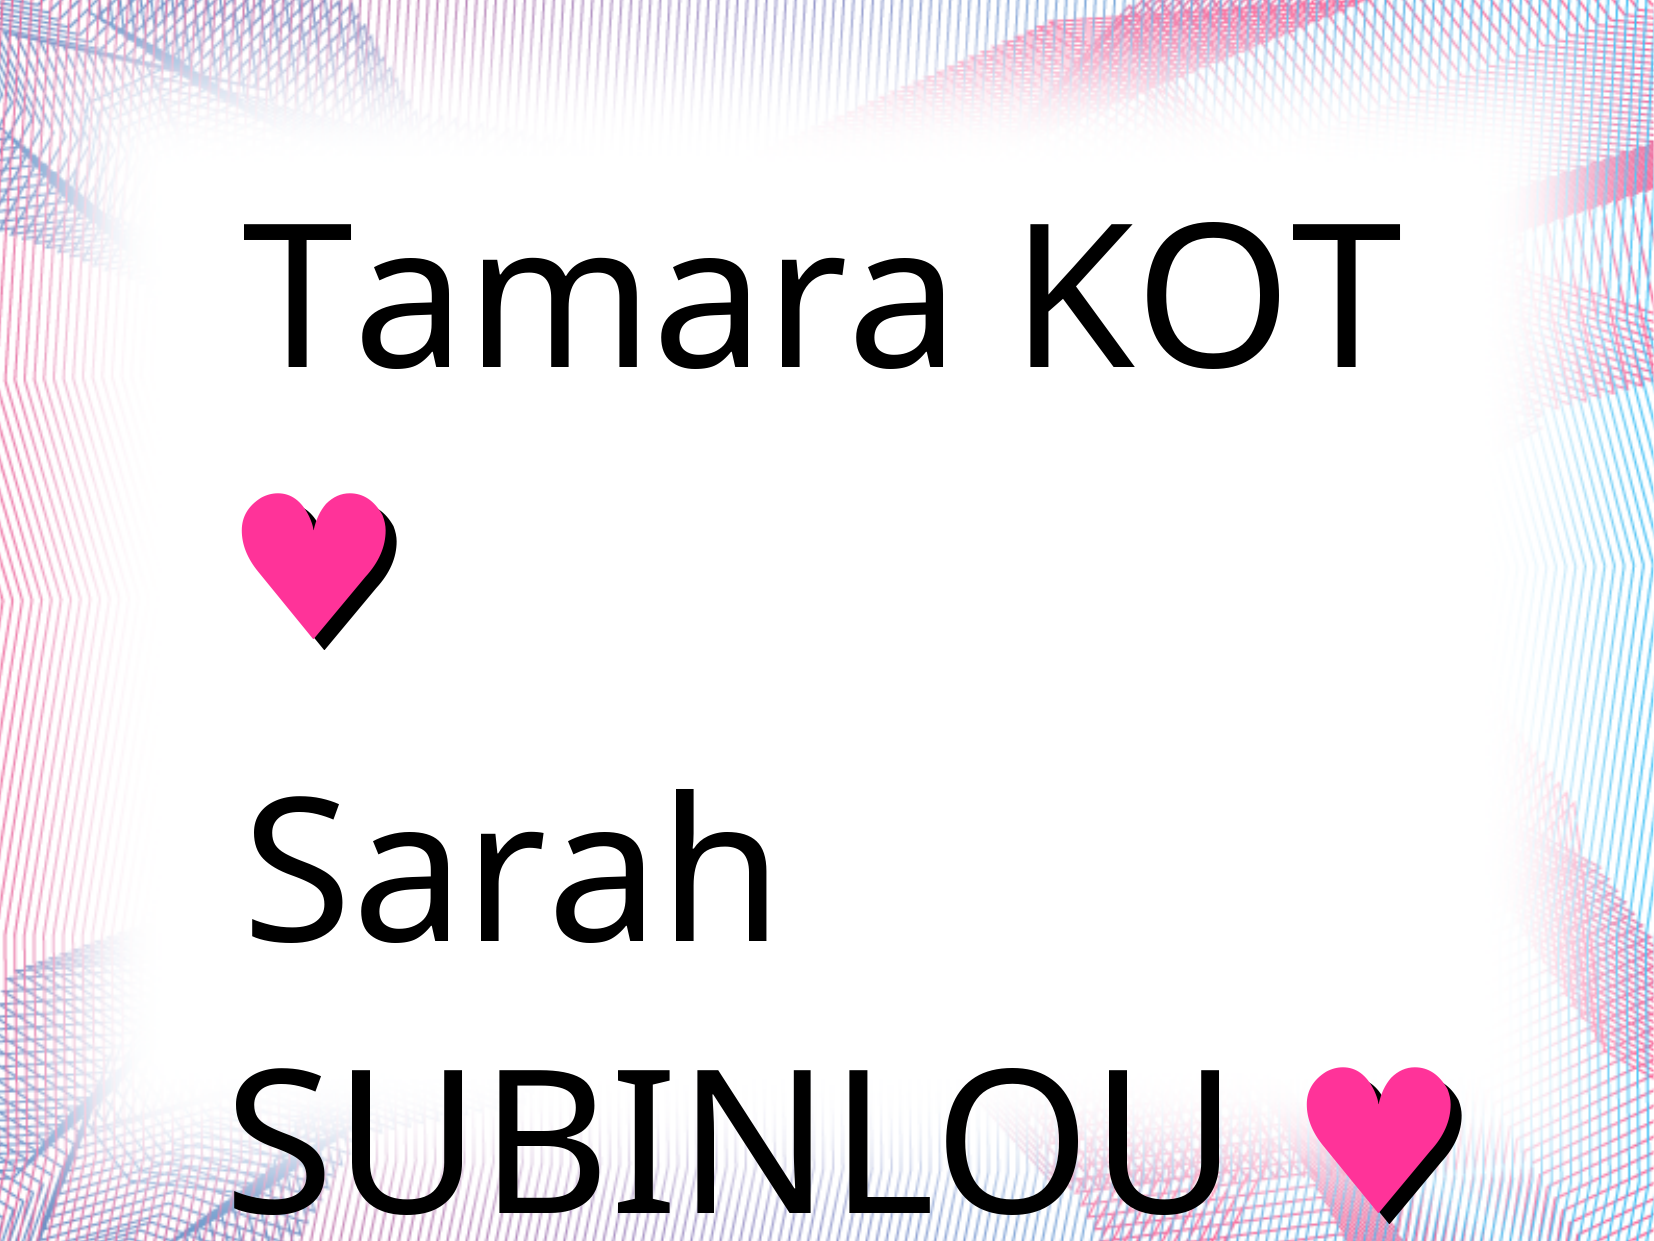

# Tamara KOT ♥
Sarah SUBINLOU ♥